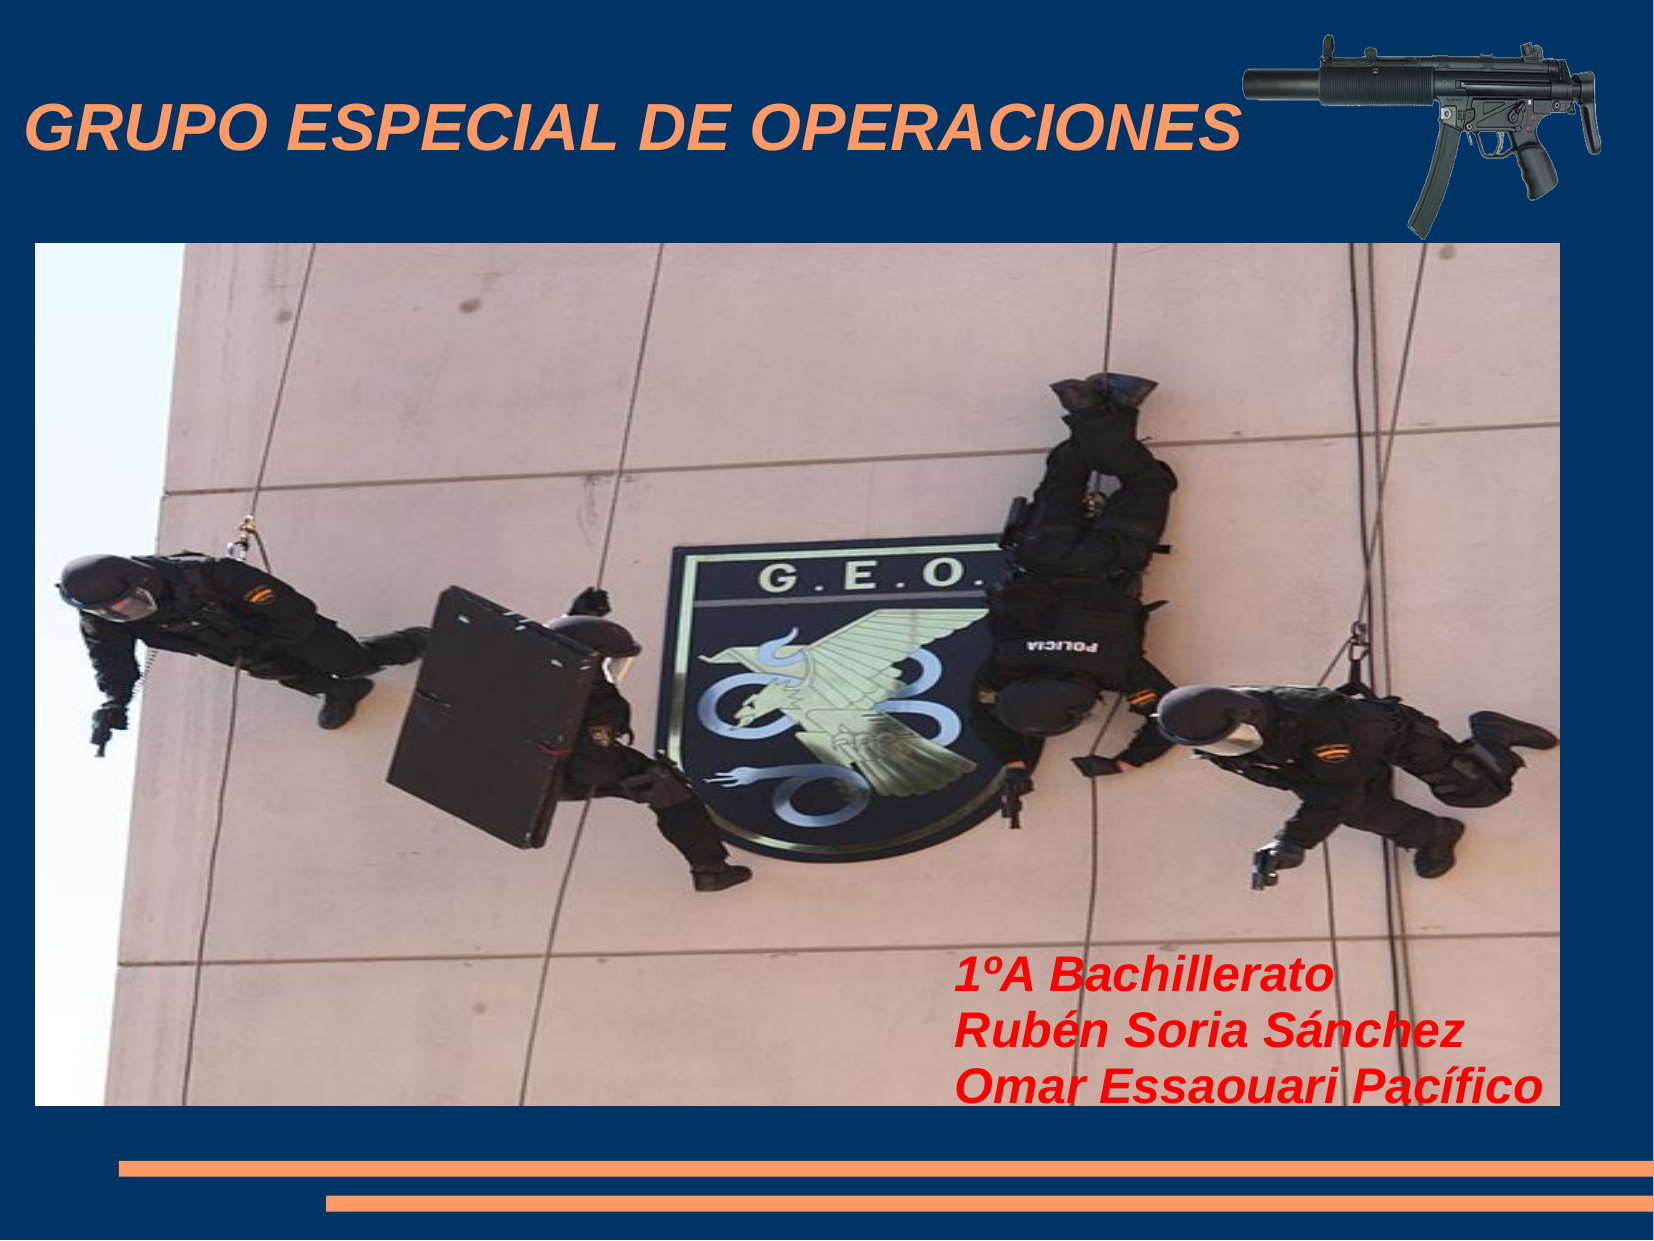

# GRUPO ESPECIAL DE OPERACIONES
1ºA Bachillerato
Rubén Soria Sánchez
Omar Essaouari Pacífico